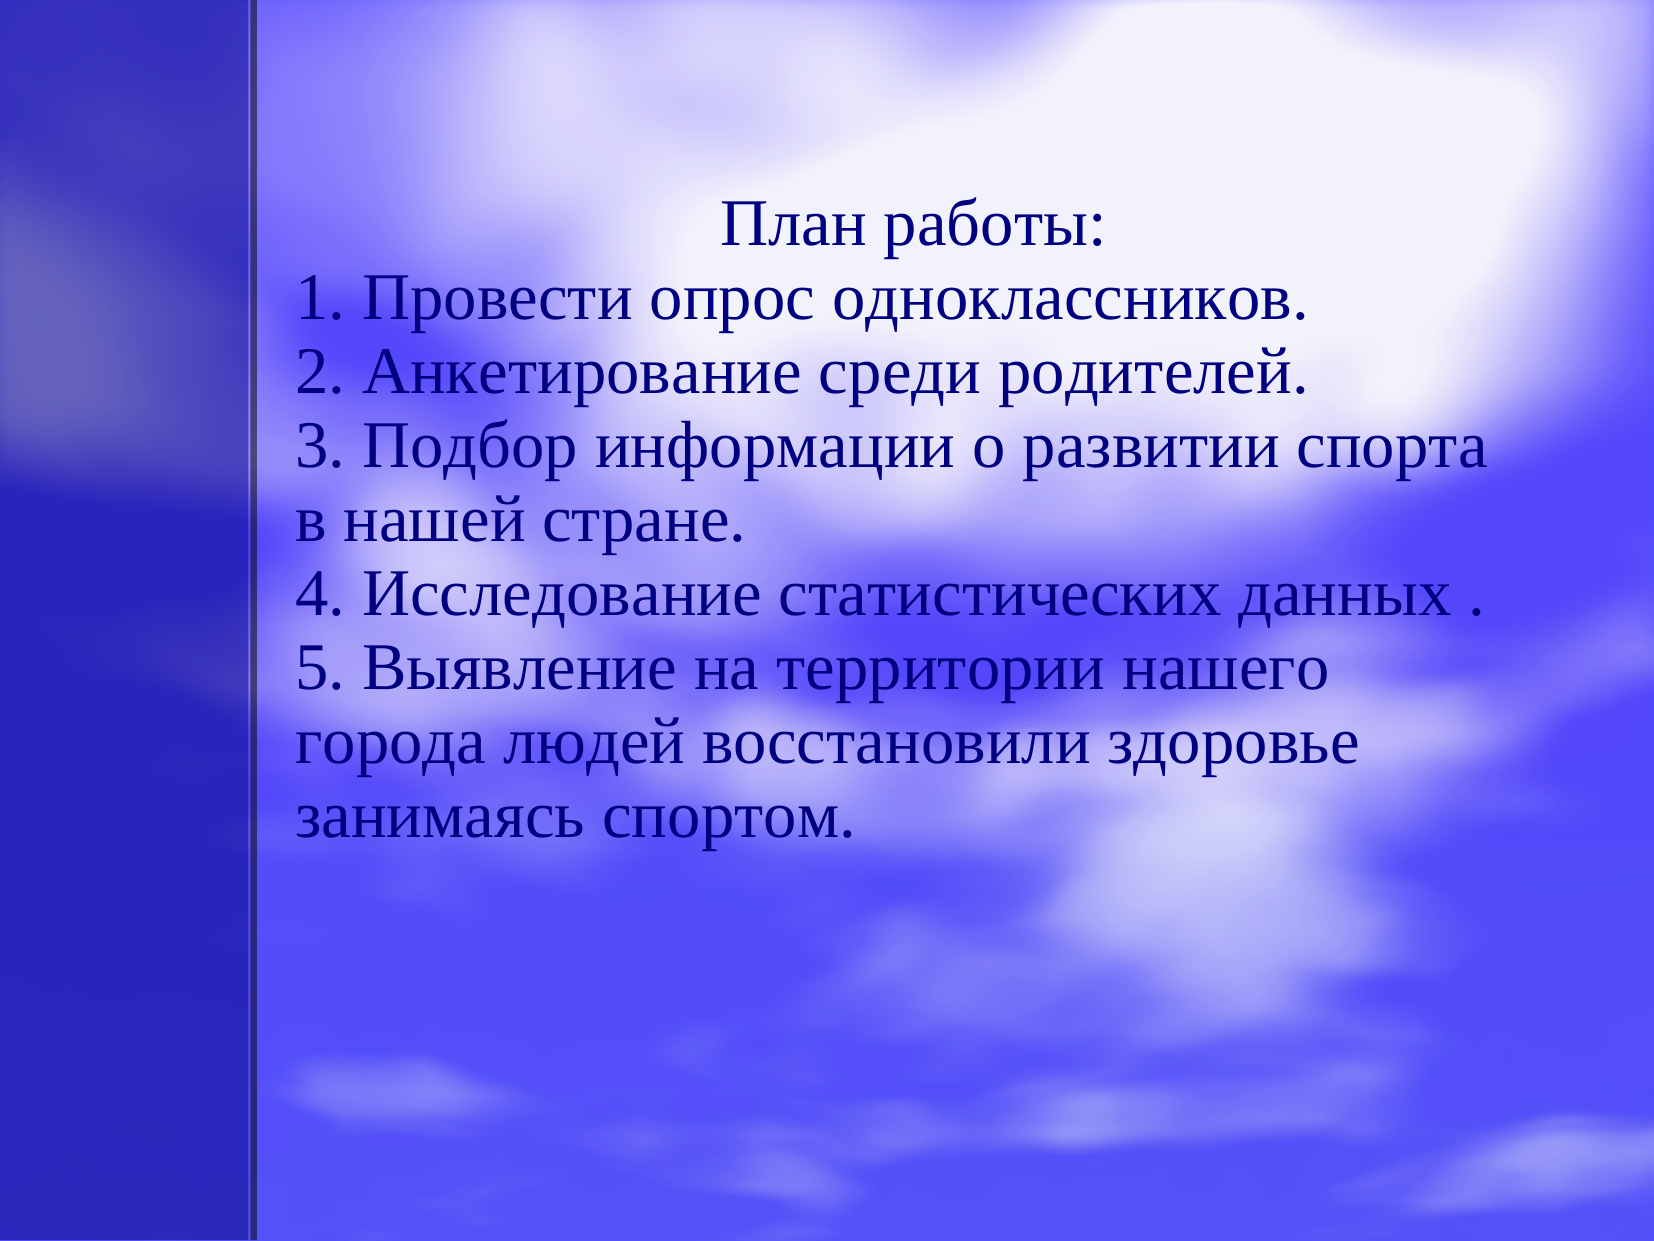

# План работы:
1. Провести опрос одноклассников.
2. Анкетирование среди родителей.
3. Подбор информации о развитии спорта в нашей стране.
4. Исследование статистических данных .
5. Выявление на территории нашего города людей восстановили здоровье занимаясь спортом.